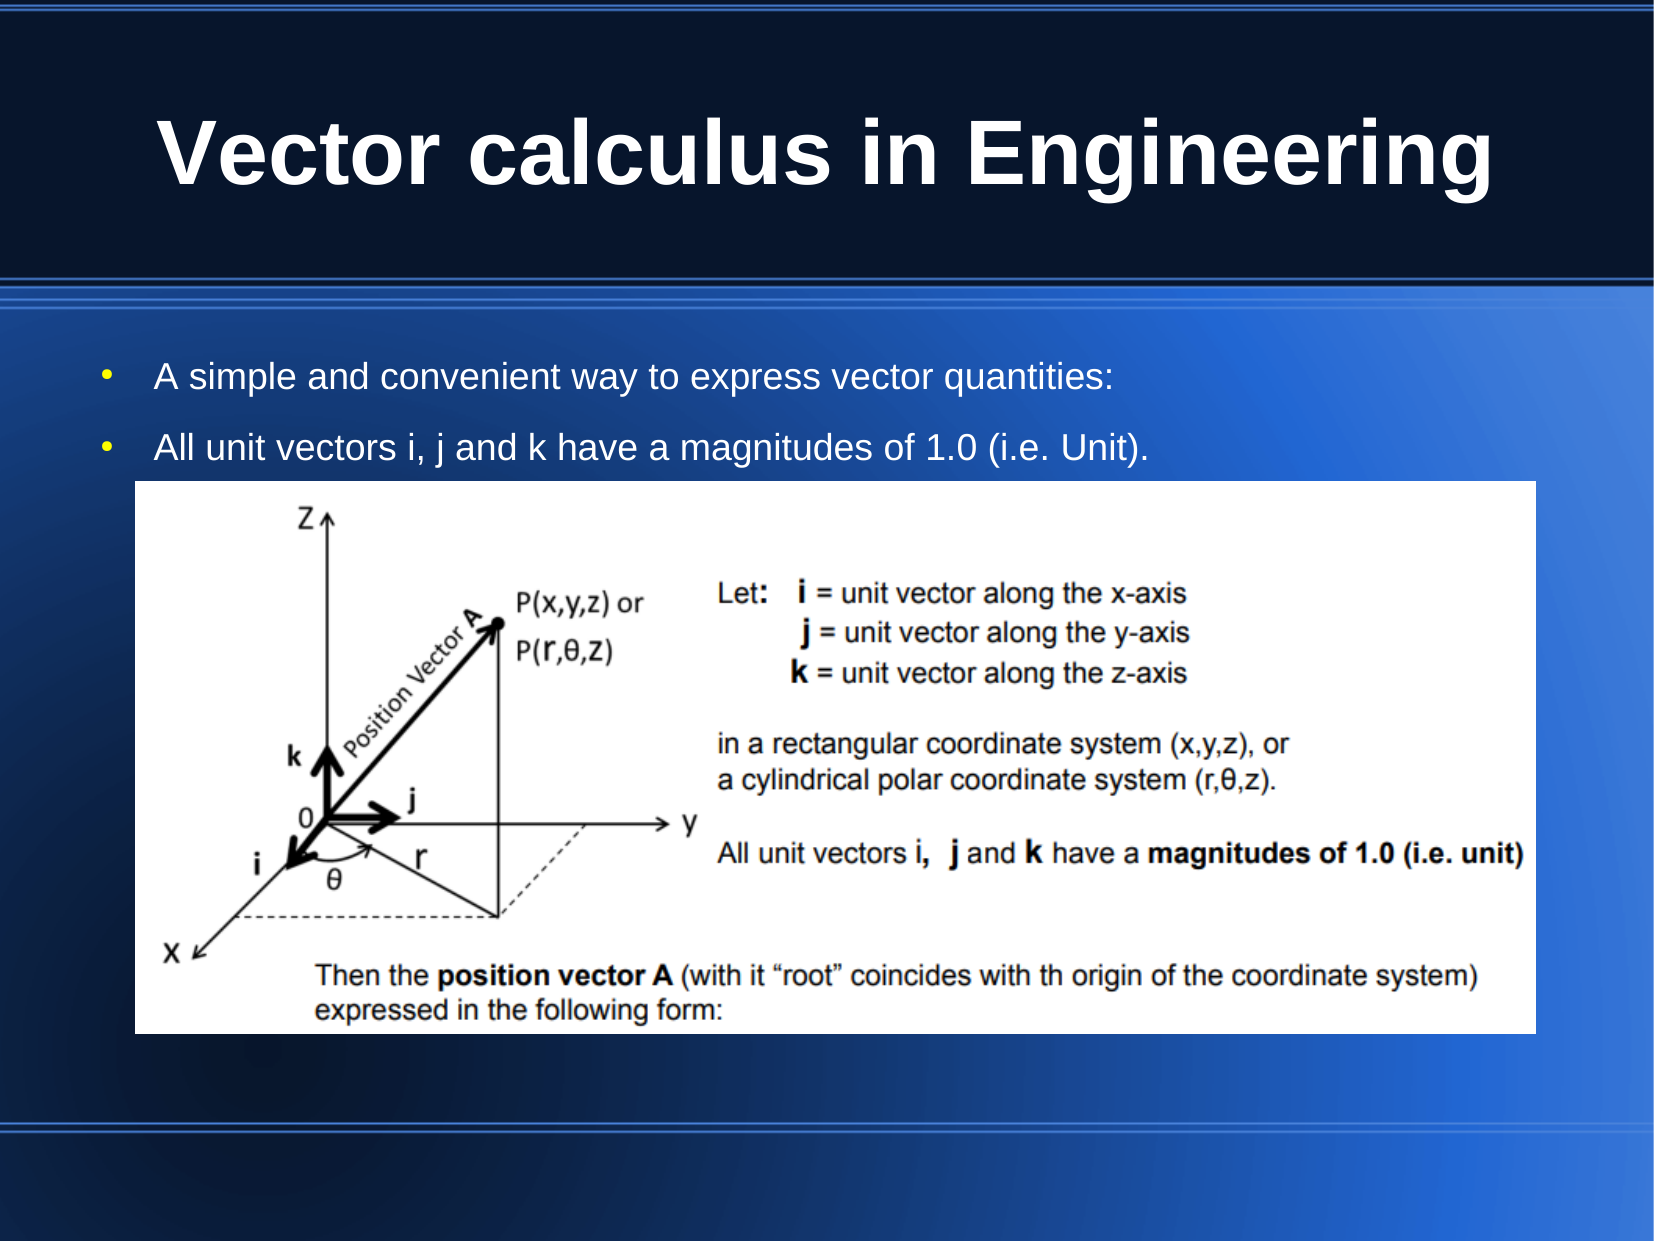

# Vector calculus in Engineering
A simple and convenient way to express vector quantities:
All unit vectors i, j and k have a magnitudes of 1.0 (i.e. Unit).